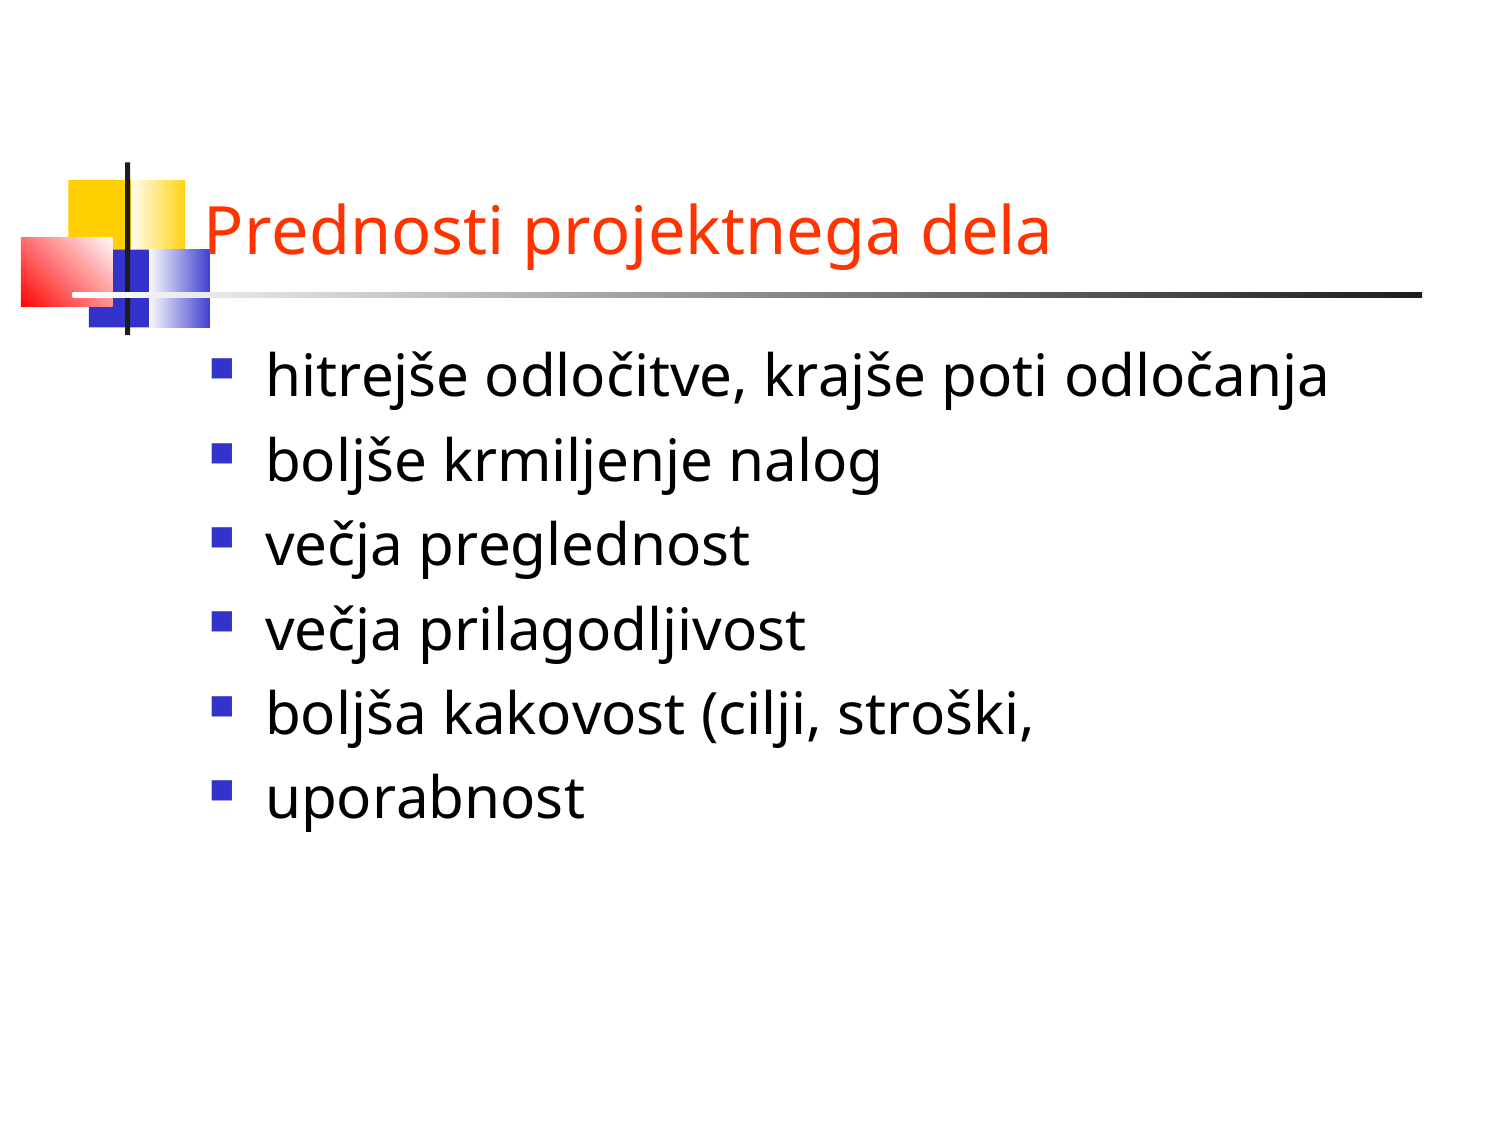

# Prednosti projektnega dela
hitrejše odločitve, krajše poti odločanja
boljše krmiljenje nalog
večja preglednost
večja prilagodljivost
boljša kakovost (cilji, stroški,
uporabnost